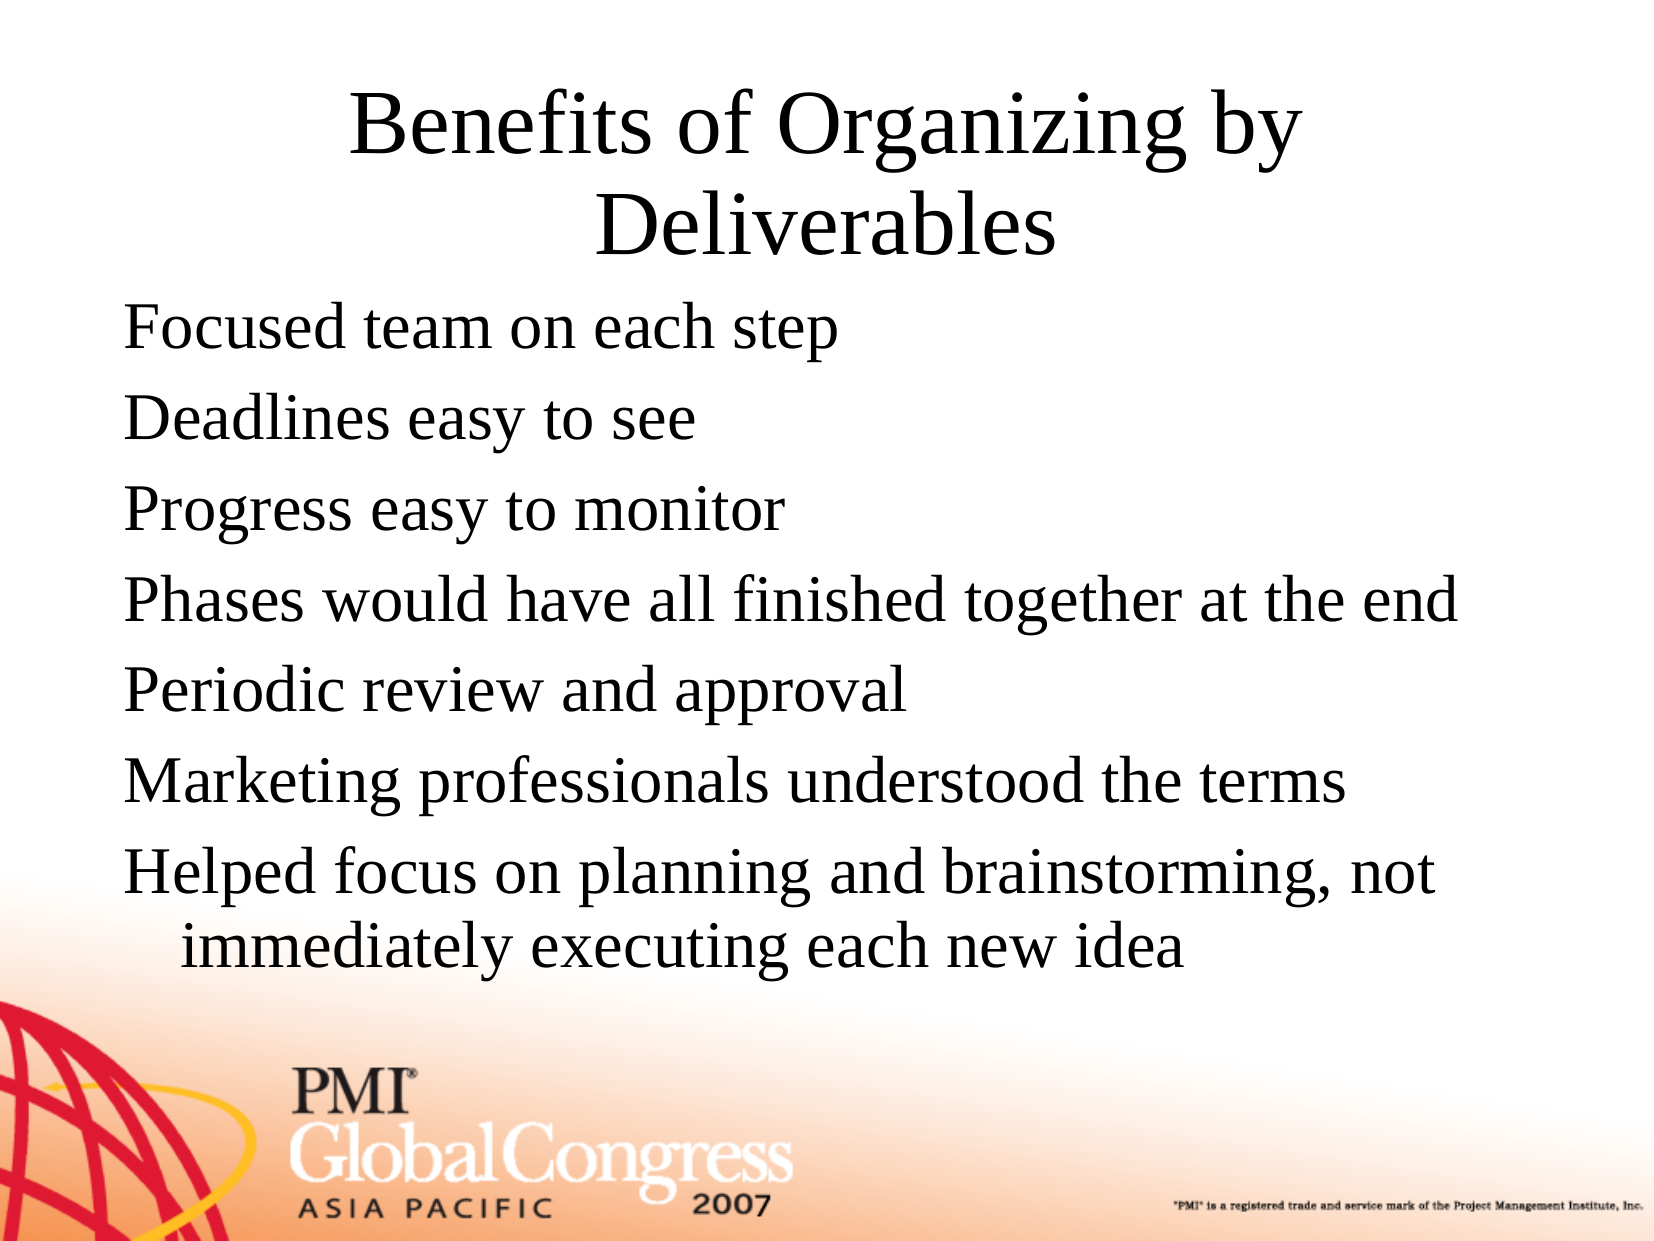

# Benefits of Organizing by Deliverables
Focused team on each step
Deadlines easy to see
Progress easy to monitor
Phases would have all finished together at the end
Periodic review and approval
Marketing professionals understood the terms
Helped focus on planning and brainstorming, not immediately executing each new idea